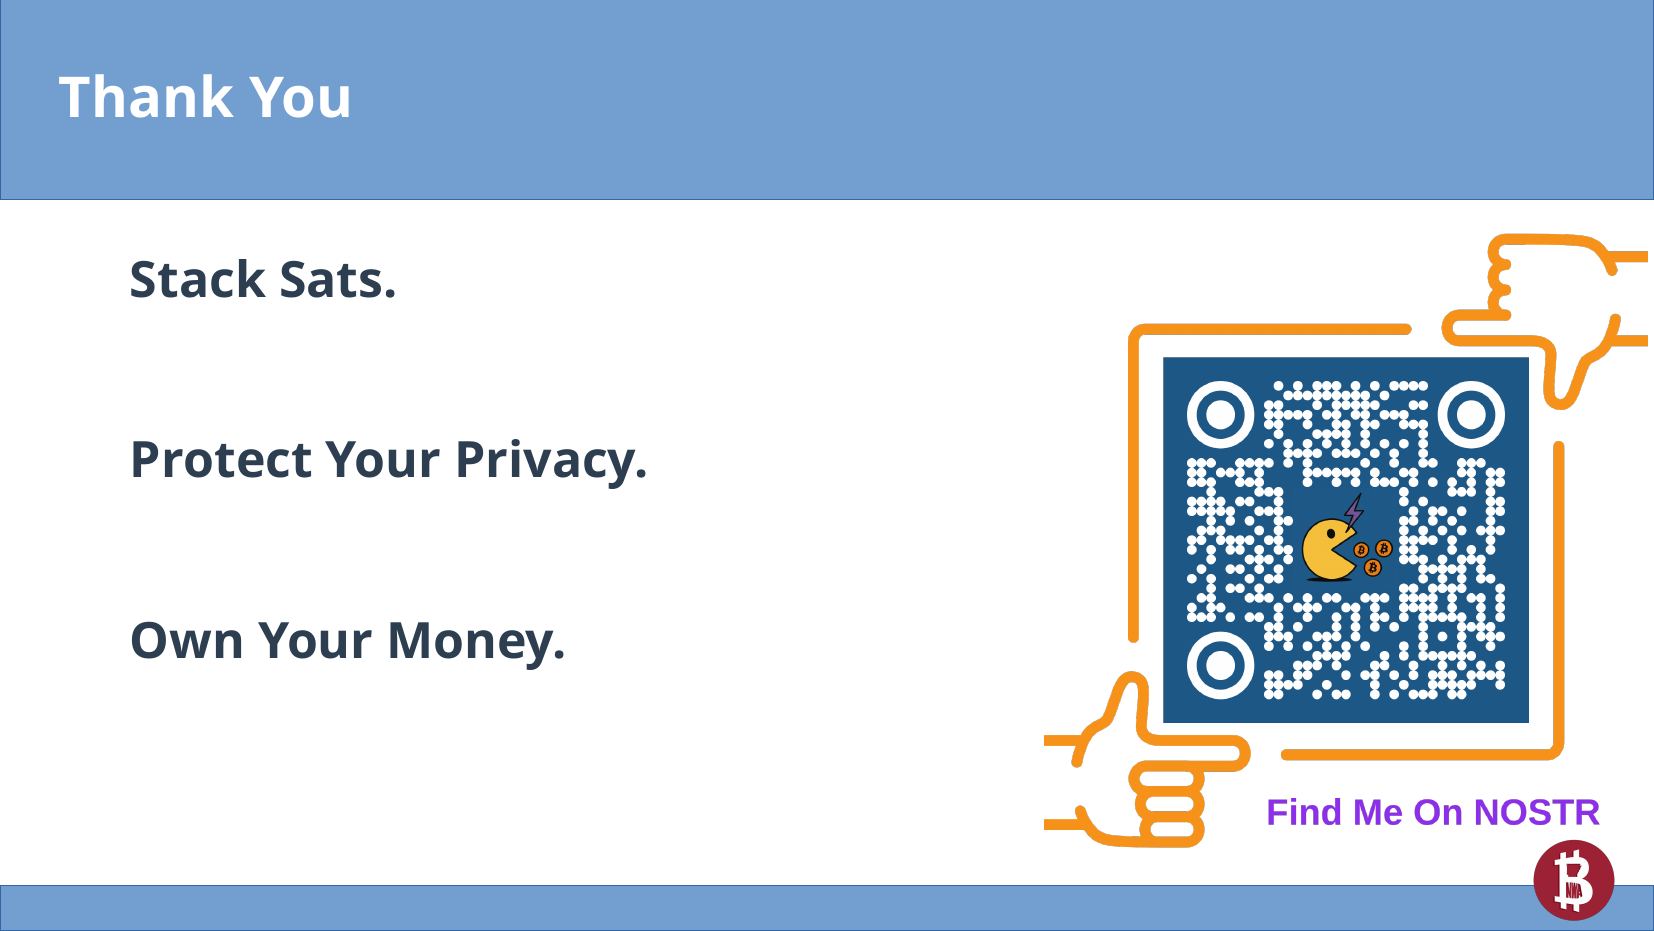

# Thank You
Stack Sats.
Protect Your Privacy.
Own Your Money.